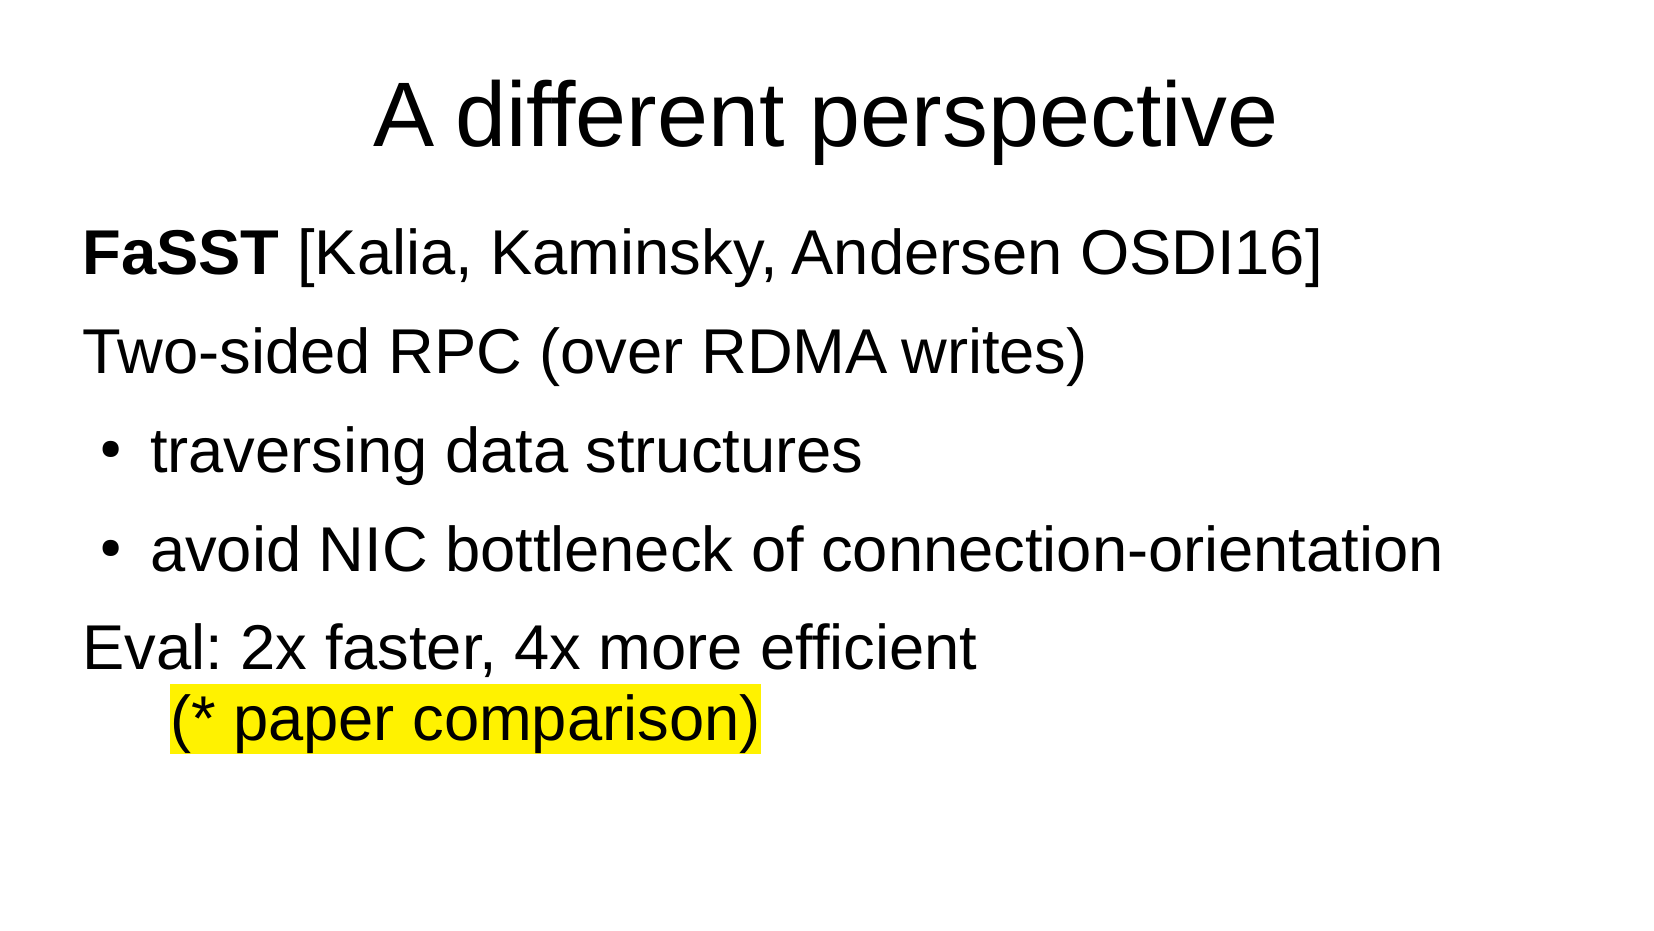

# A different perspective
FaSST [Kalia, Kaminsky, Andersen OSDI16]
Two-sided RPC (over RDMA writes)
traversing data structures
avoid NIC bottleneck of connection-orientation
Eval: 2x faster, 4x more efficient
 (* paper comparison)